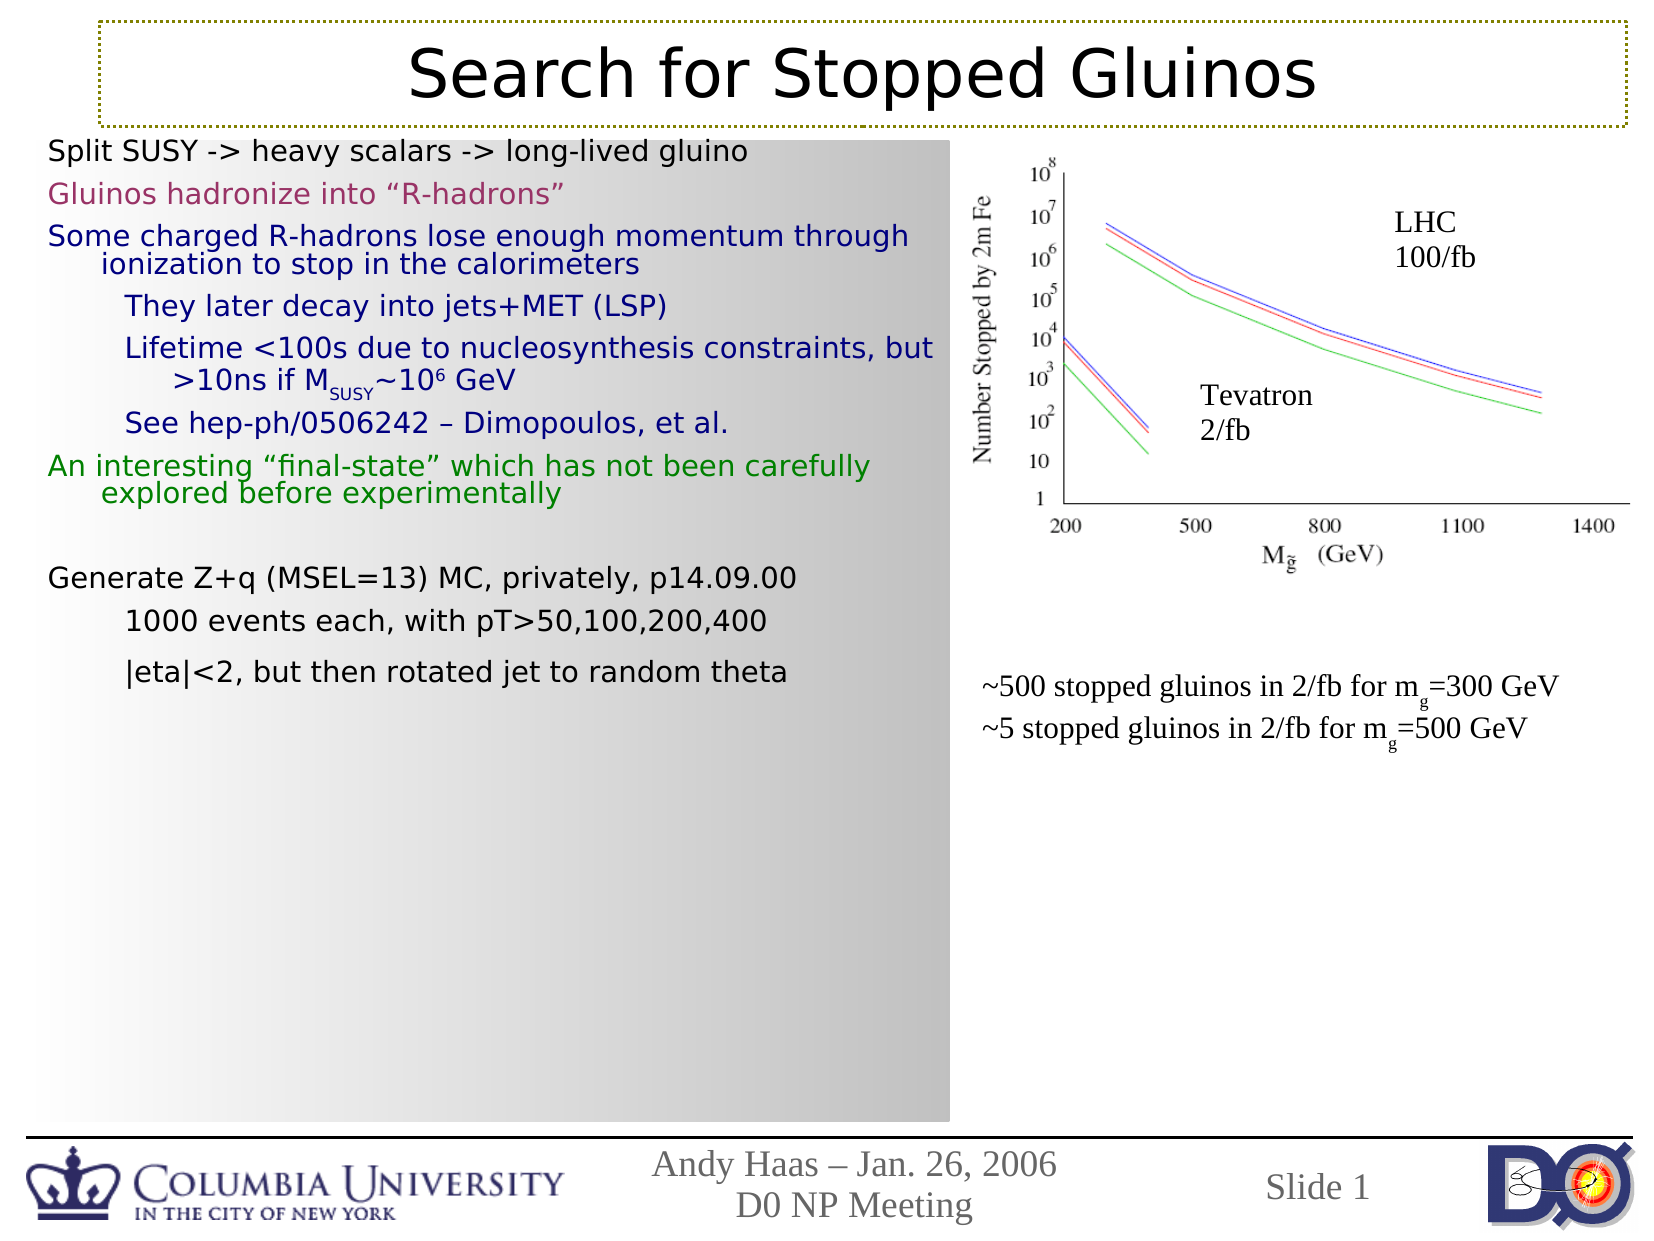

# Search for Stopped Gluinos
Split SUSY -> heavy scalars -> long-lived gluino
Gluinos hadronize into “R-hadrons”
Some charged R-hadrons lose enough momentum through ionization to stop in the calorimeters
They later decay into jets+MET (LSP)
Lifetime <100s due to nucleosynthesis constraints, but >10ns if MSUSY~106 GeV
See hep-ph/0506242 – Dimopoulos, et al.
An interesting “final-state” which has not been carefully explored before experimentally
Generate Z+q (MSEL=13) MC, privately, p14.09.00
1000 events each, with pT>50,100,200,400
|eta|<2, but then rotated jet to random theta
LHC
100/fb
Tevatron
2/fb
~500 stopped gluinos in 2/fb for mg=300 GeV
~5 stopped gluinos in 2/fb for mg=500 GeV